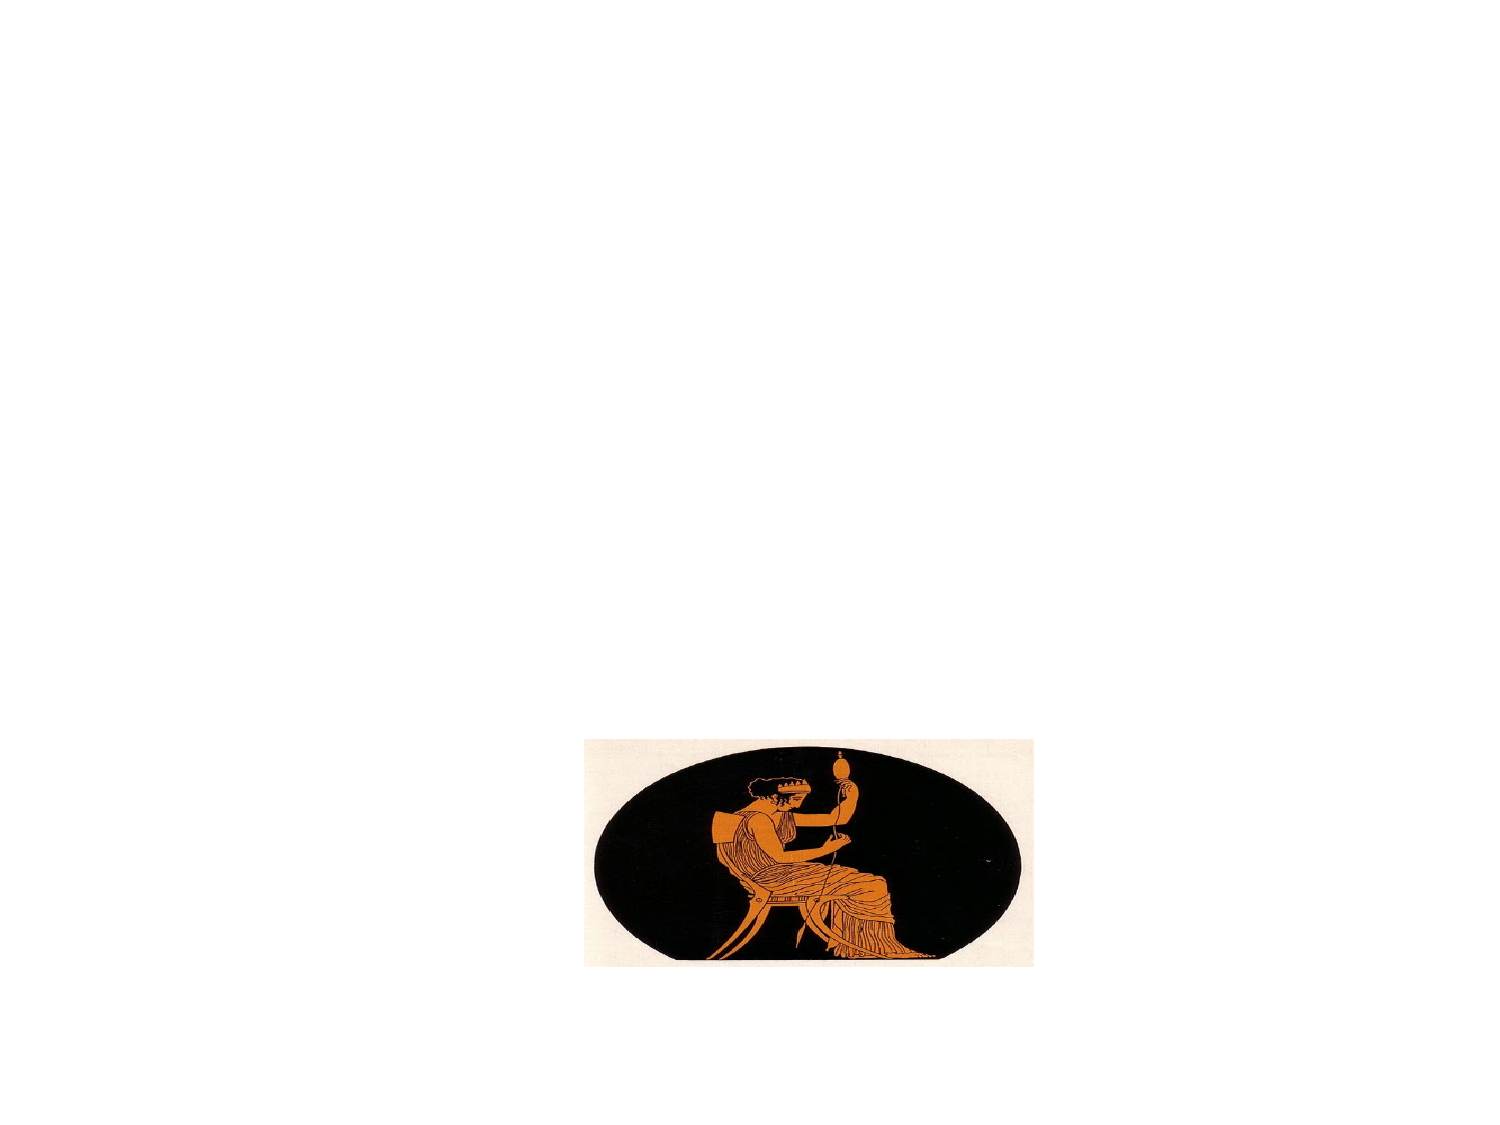

# TELEMACO
 La figura di Telemaco, è diventata il frutto di studi pedagogici. La figura di Telemaco è caratterizzata da uno sfondo etico e moralistico, delineato così da Omero per riflettere la personalità di un ragazzo che ha dovuto crescere molto più in fetta dei suoi coetanei. Inizialmente è descritto come un personaggio ingenuo e timoroso, poi affronta il mondo.
http://trama-e-ordito.blogspot.com/2010/06/tela-di-penelope.html